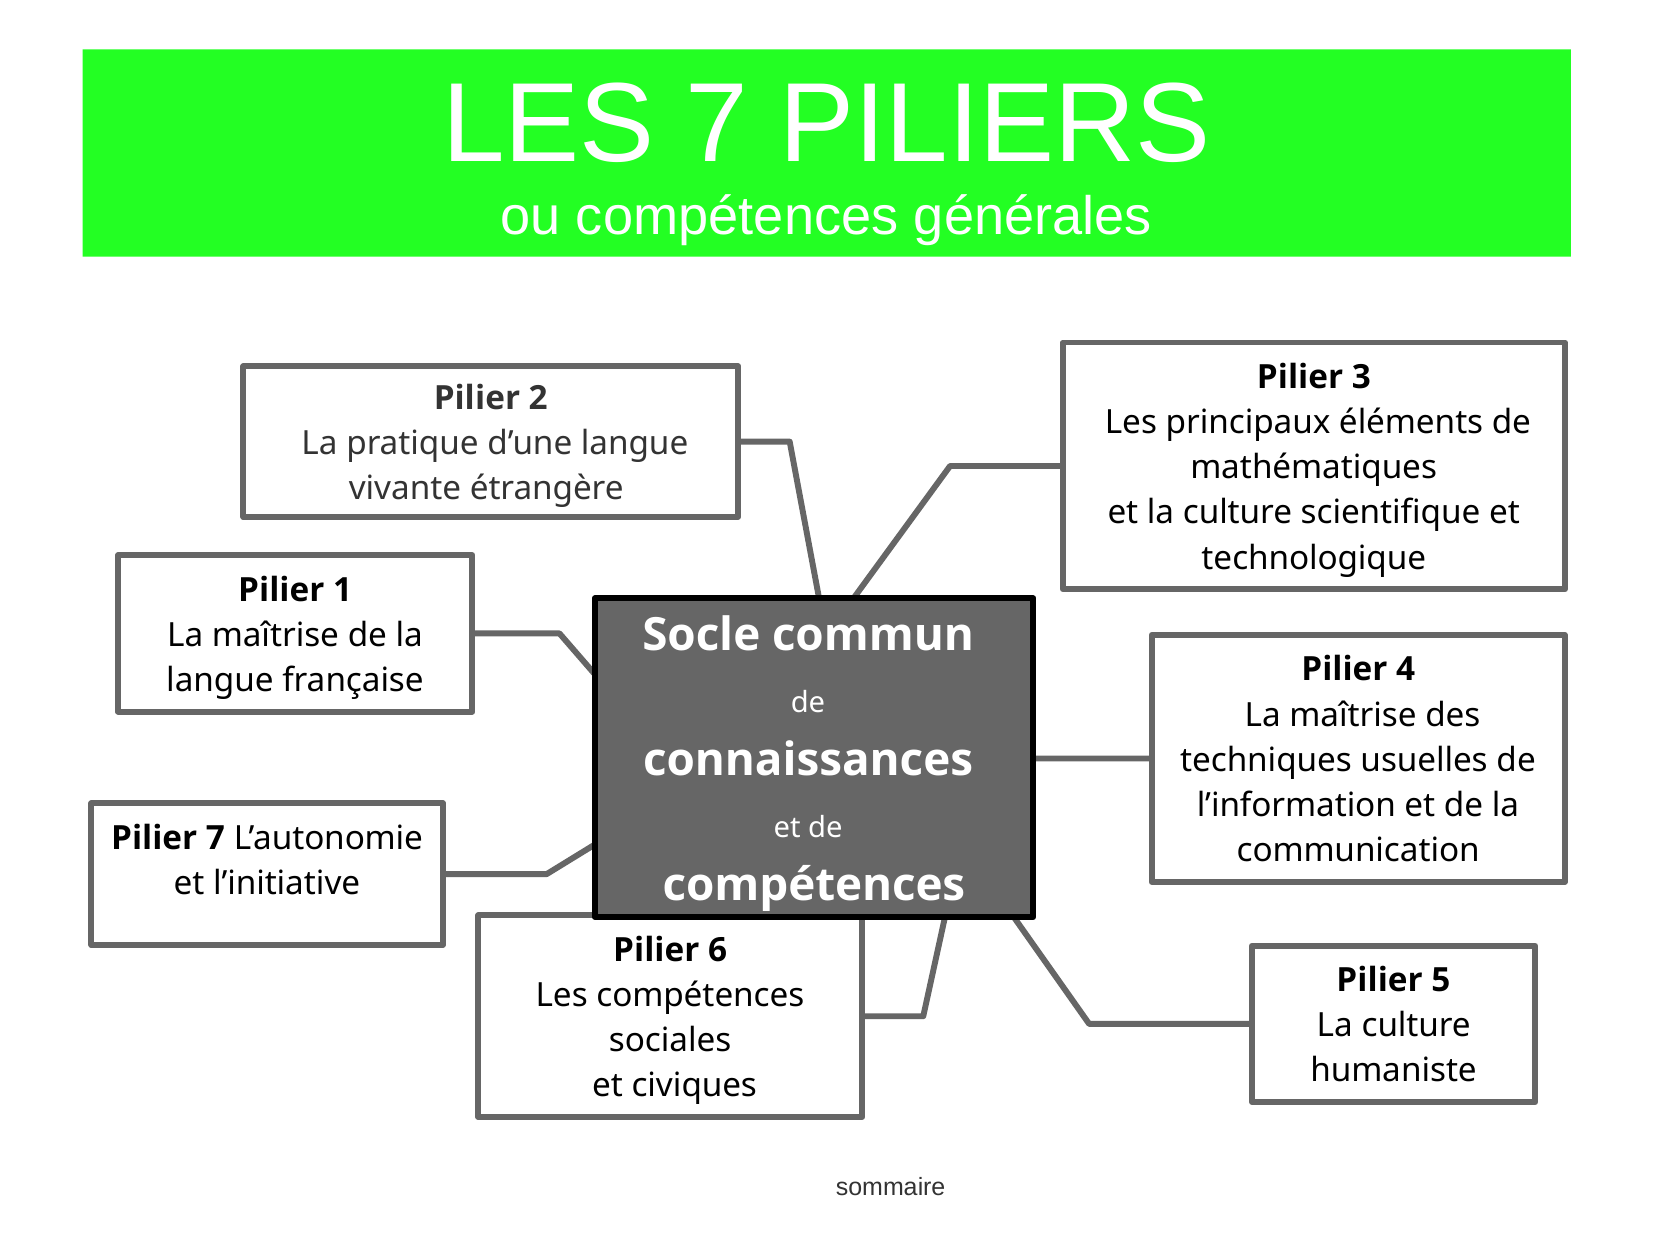

# LES 7 PILIERS ou compétences générales
Socle commun
de
connaissances
et de
compétences
sommaire